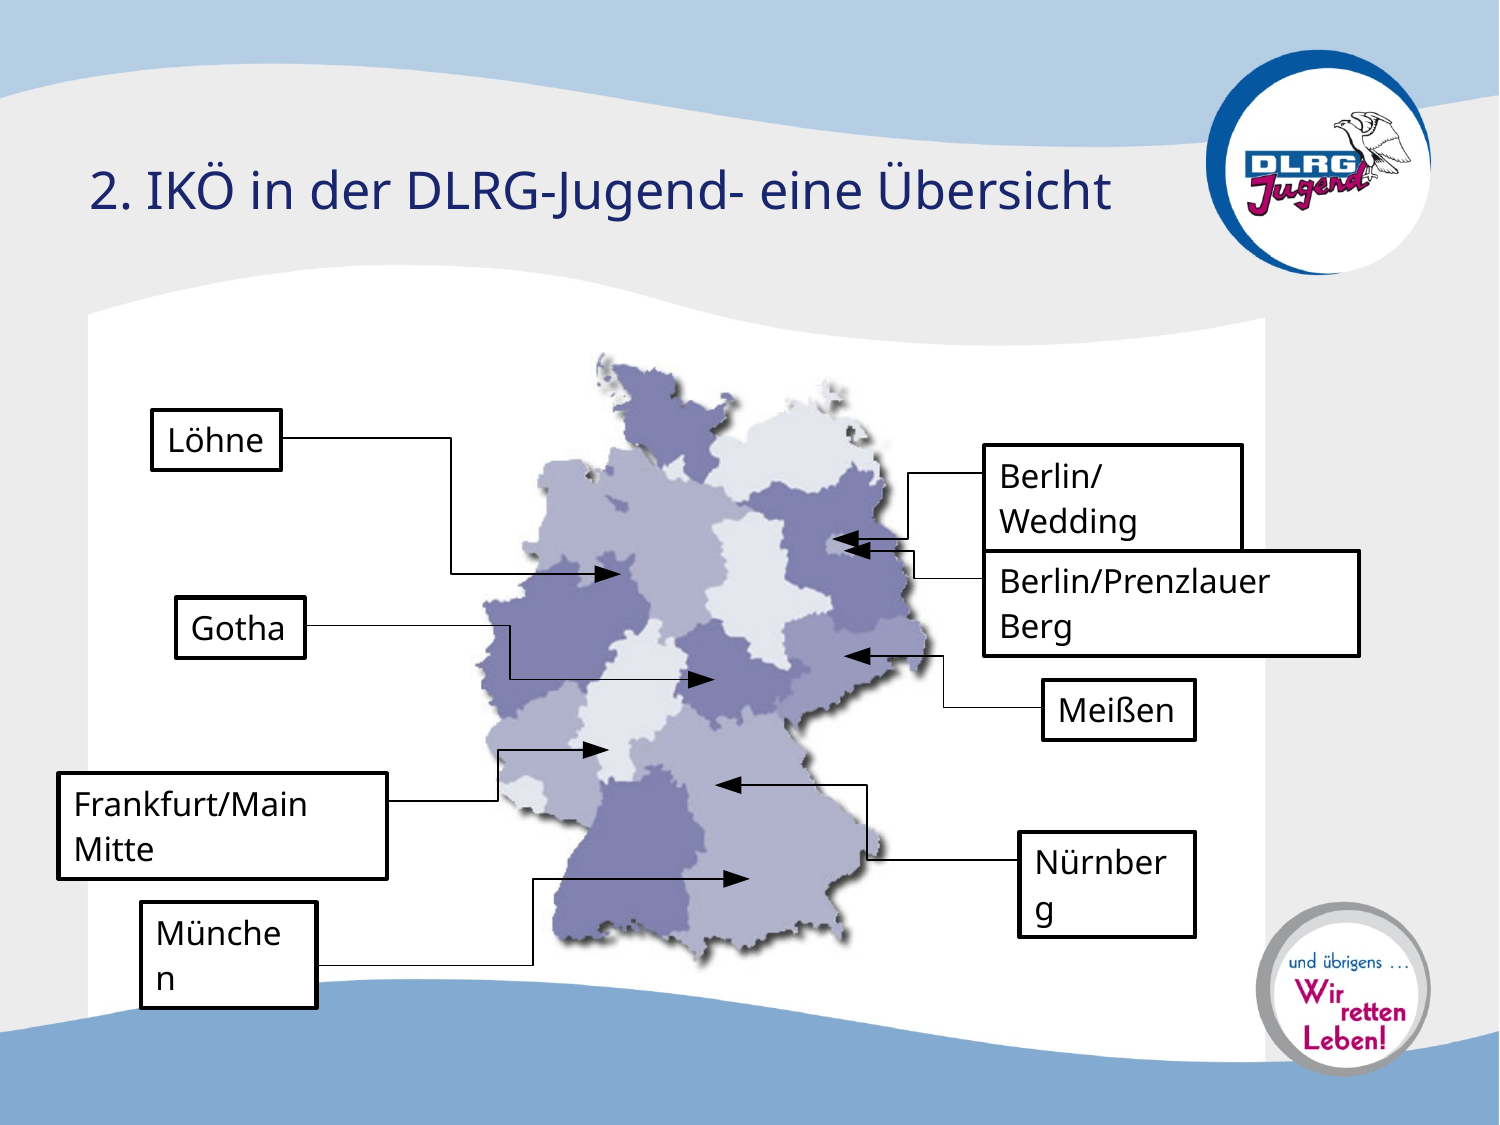

# 2. IKÖ in der DLRG-Jugend- eine Übersicht
Löhne
Berlin/Wedding
Berlin/Prenzlauer Berg
Gotha
Meißen
Frankfurt/Main Mitte
Nürnberg
München